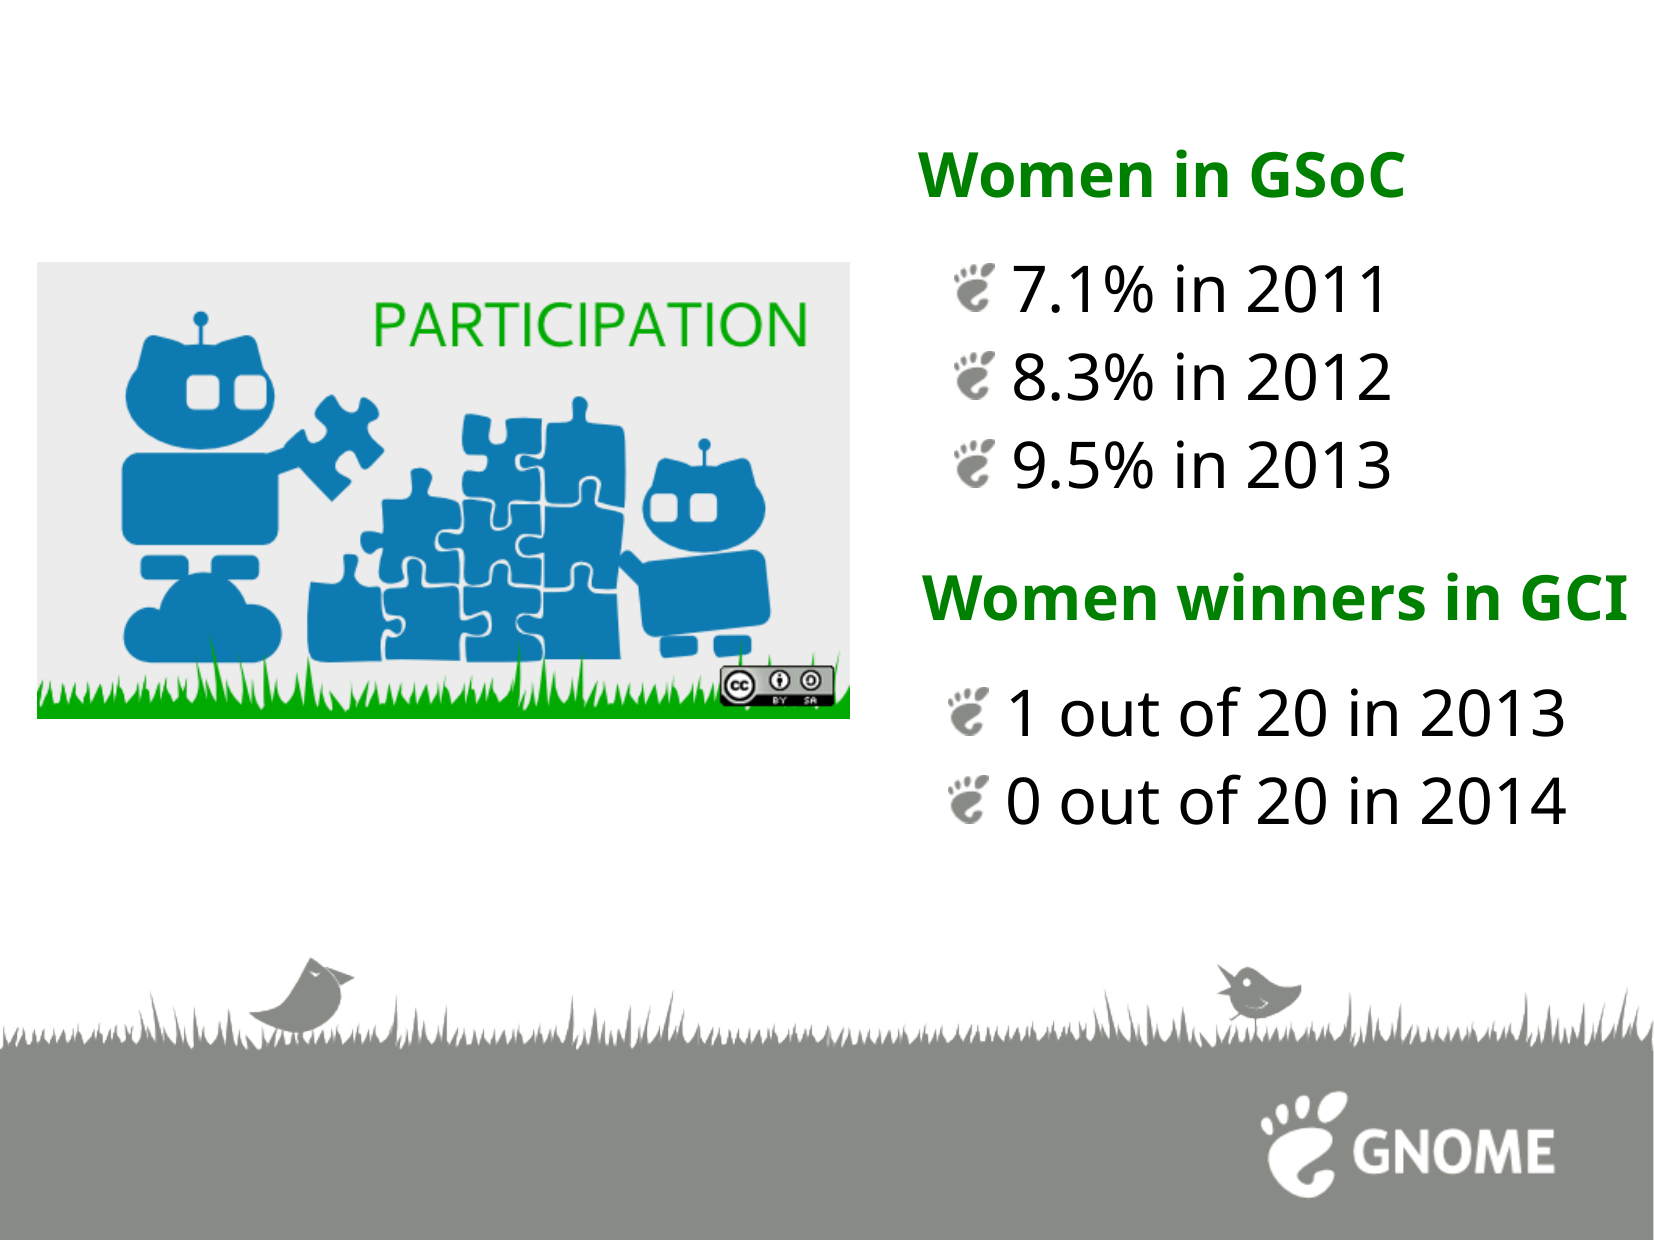

Women in GSoC
 7.1% in 2011
 8.3% in 2012
 9.5% in 2013
Women winners in GCI
 1 out of 20 in 2013
 0 out of 20 in 2014